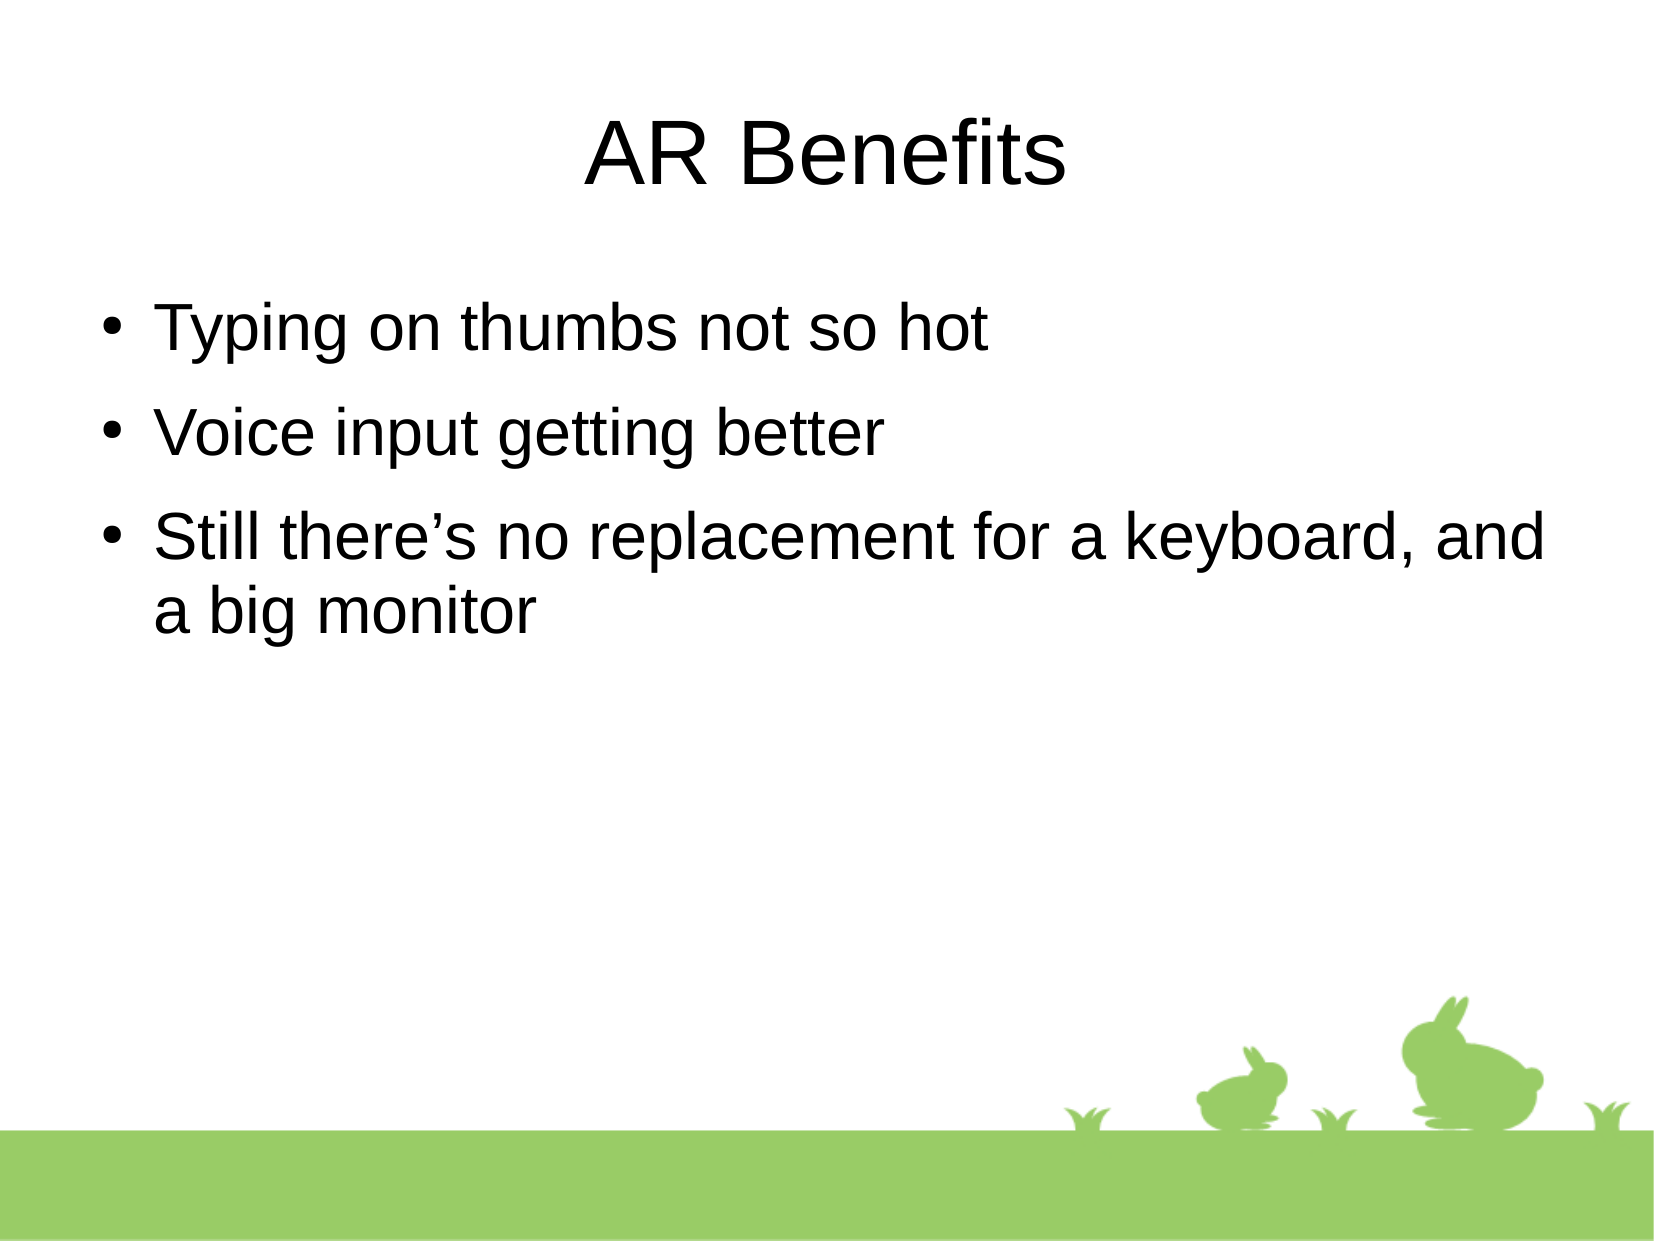

# AR Benefits
Typing on thumbs not so hot
Voice input getting better
Still there’s no replacement for a keyboard, and a big monitor